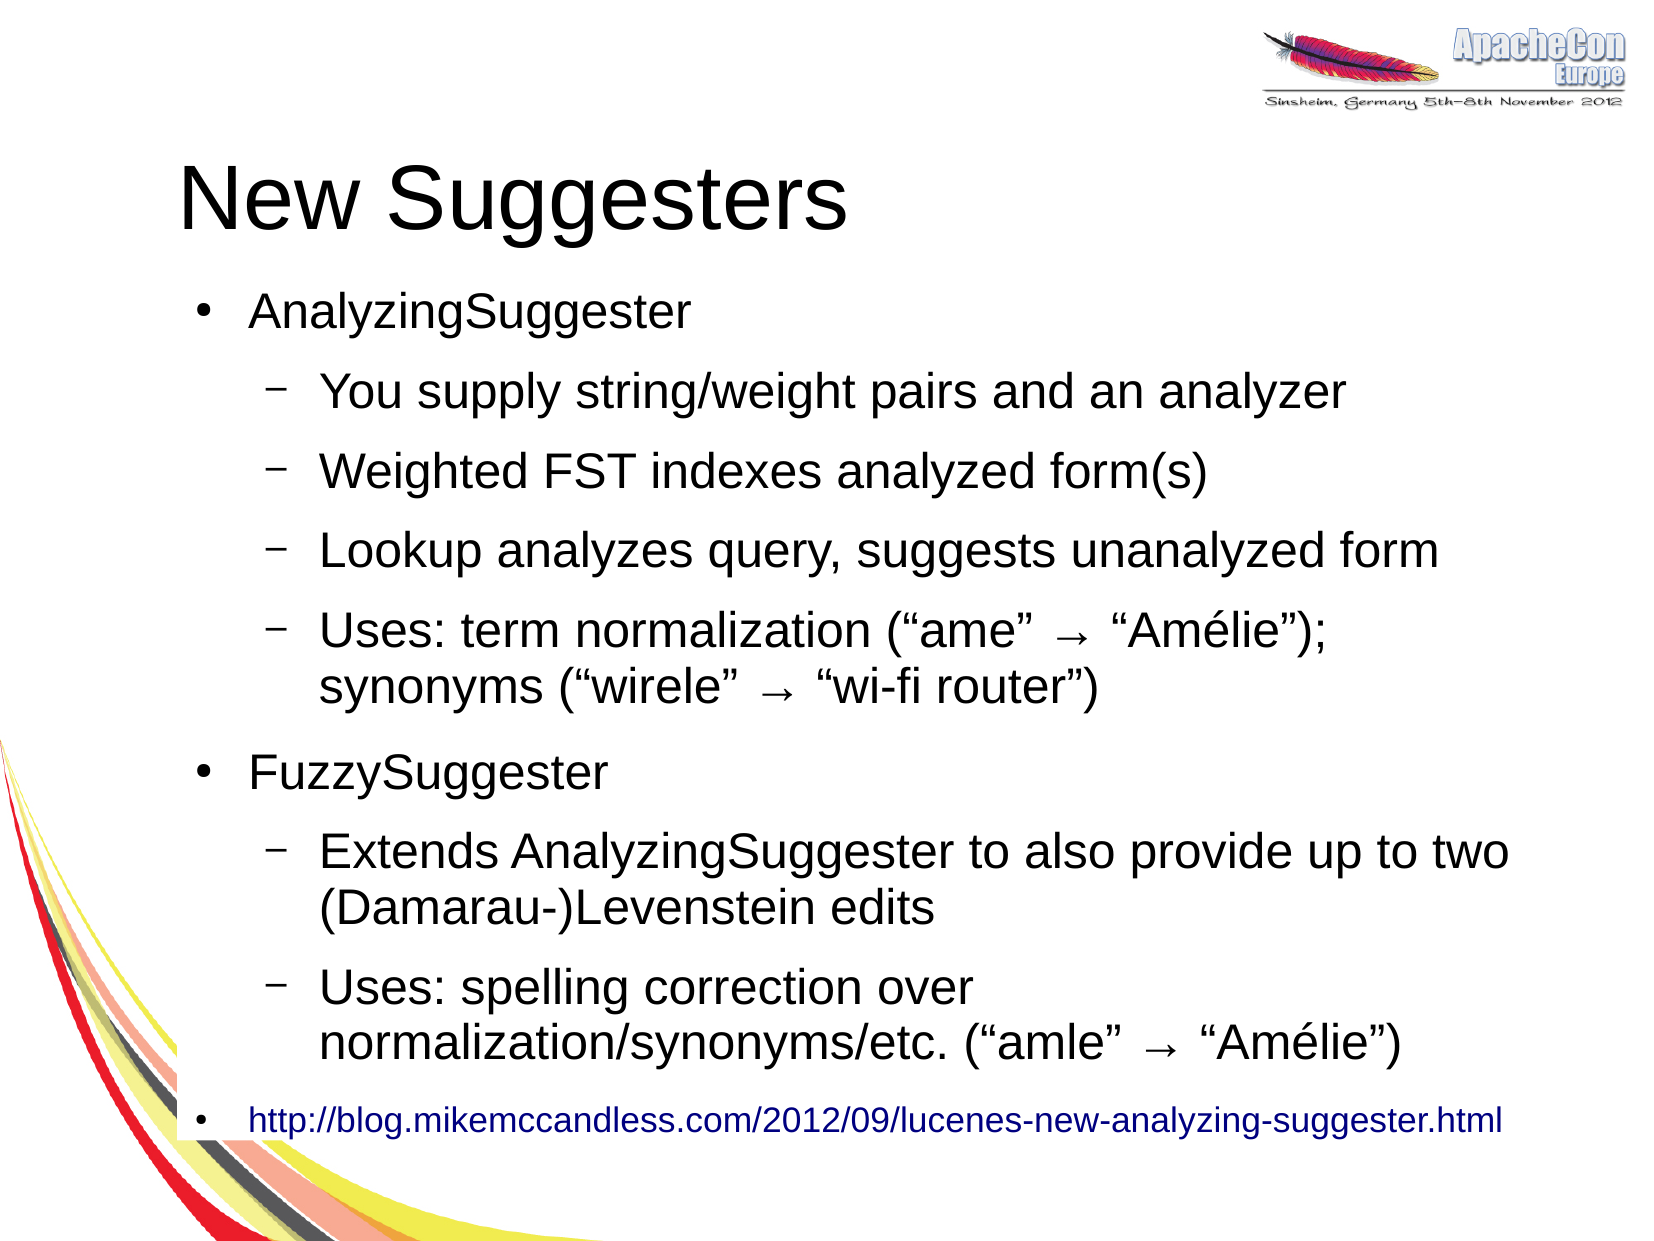

# New Suggesters
AnalyzingSuggester
You supply string/weight pairs and an analyzer
Weighted FST indexes analyzed form(s)
Lookup analyzes query, suggests unanalyzed form
Uses: term normalization (“ame” → “Amélie”); synonyms (“wirele” → “wi-fi router”)
FuzzySuggester
Extends AnalyzingSuggester to also provide up to two (Damarau-)Levenstein edits
Uses: spelling correction over normalization/synonyms/etc. (“amle” → “Amélie”)
http://blog.mikemccandless.com/2012/09/lucenes-new-analyzing-suggester.html